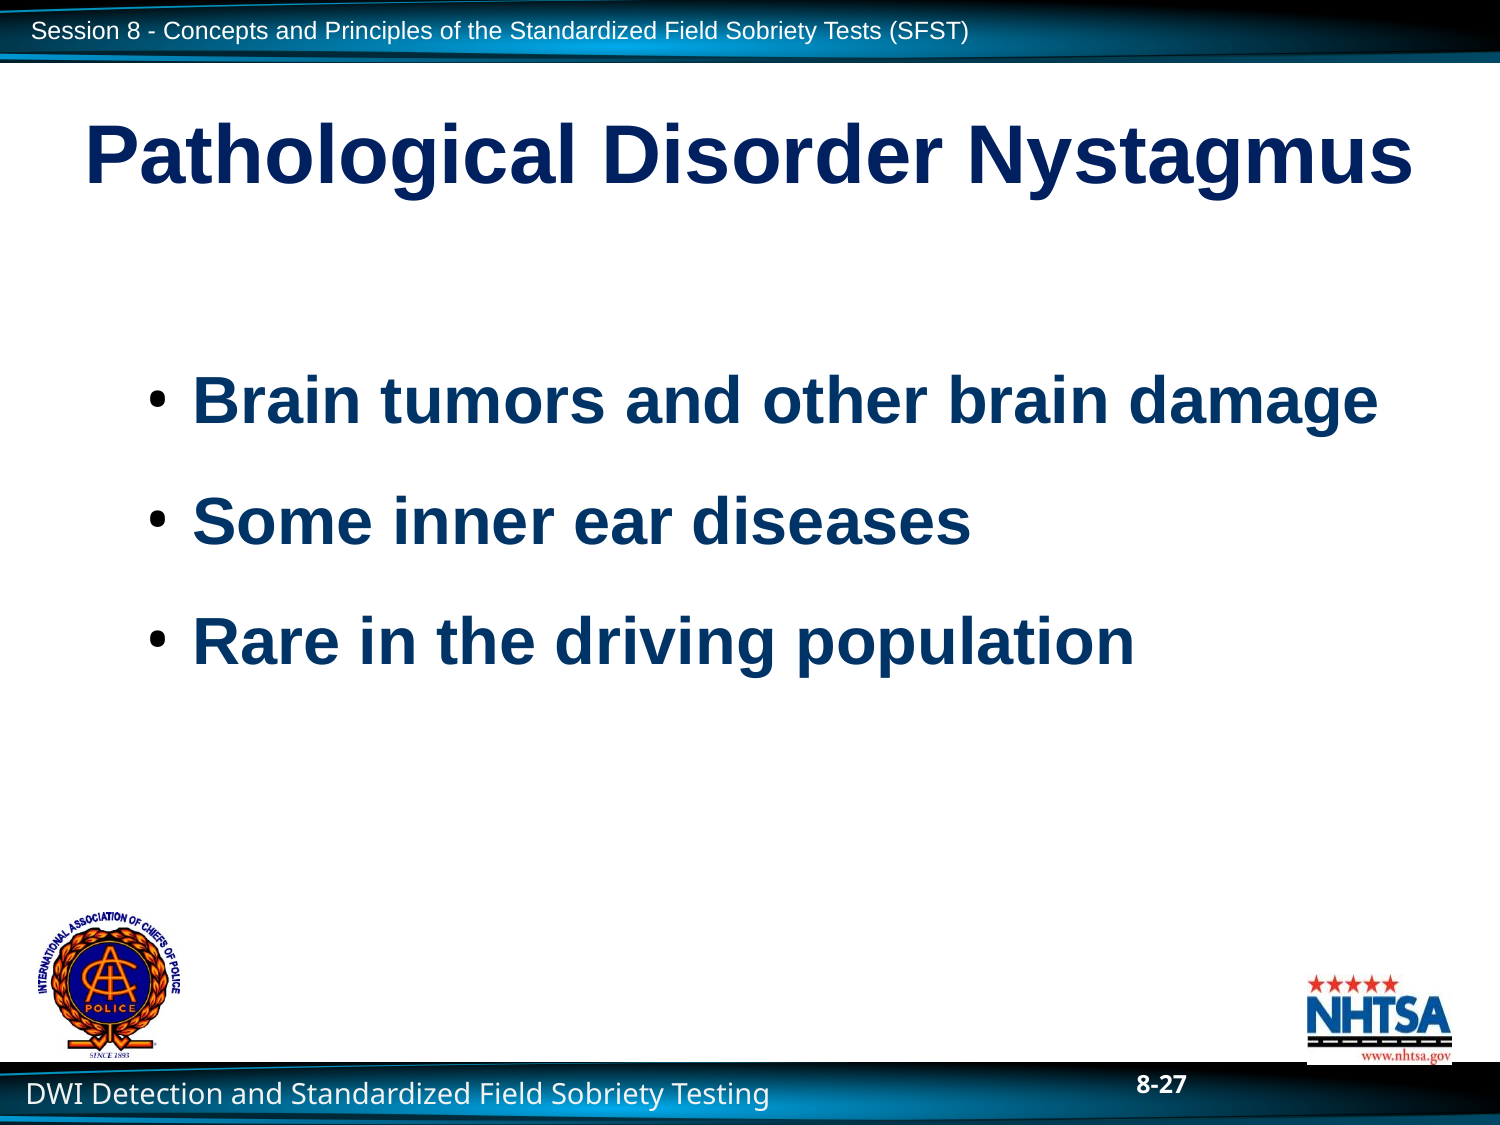

Pathological Disorder Nystagmus
# Brain tumors and other brain damage
Some inner ear diseases
Rare in the driving population
8-27